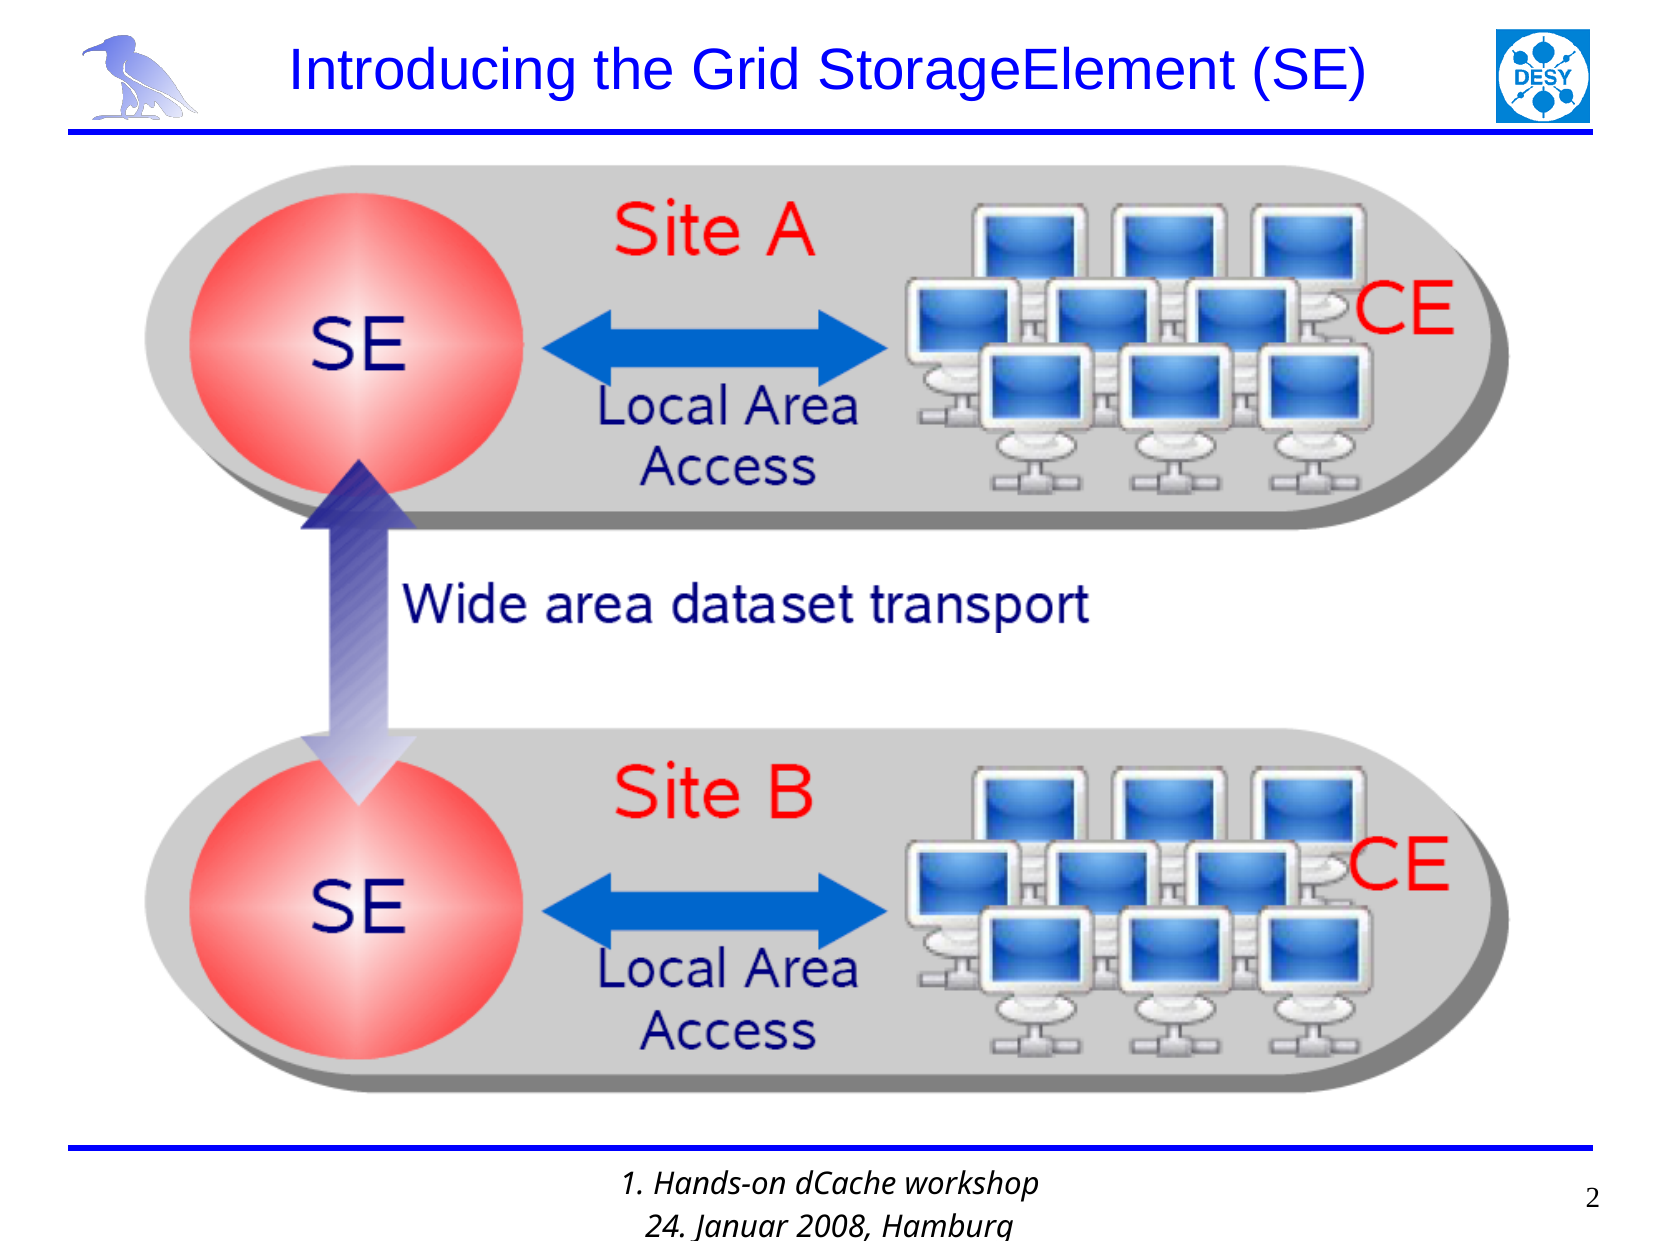

# Introducing the Grid StorageElement (SE)
2